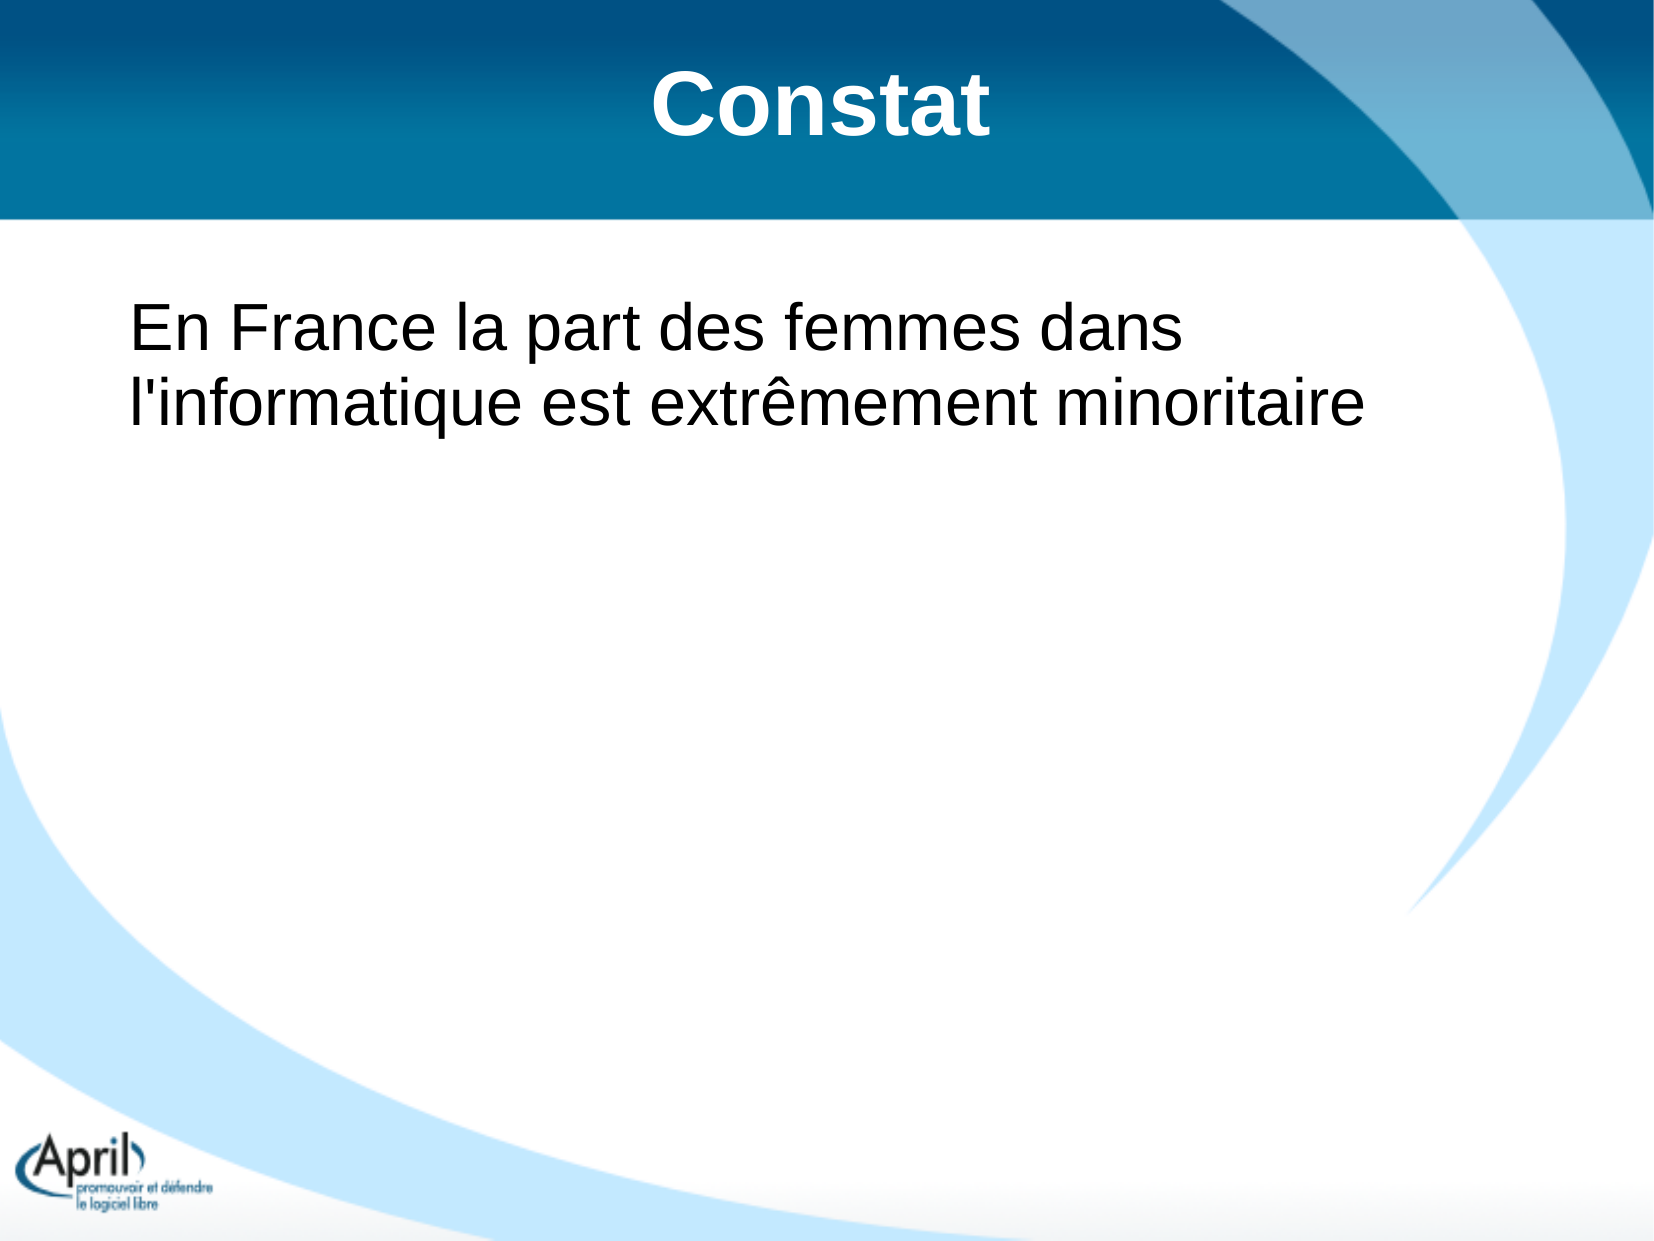

# Constat
En France la part des femmes dans l'informatique est extrêmement minoritaire